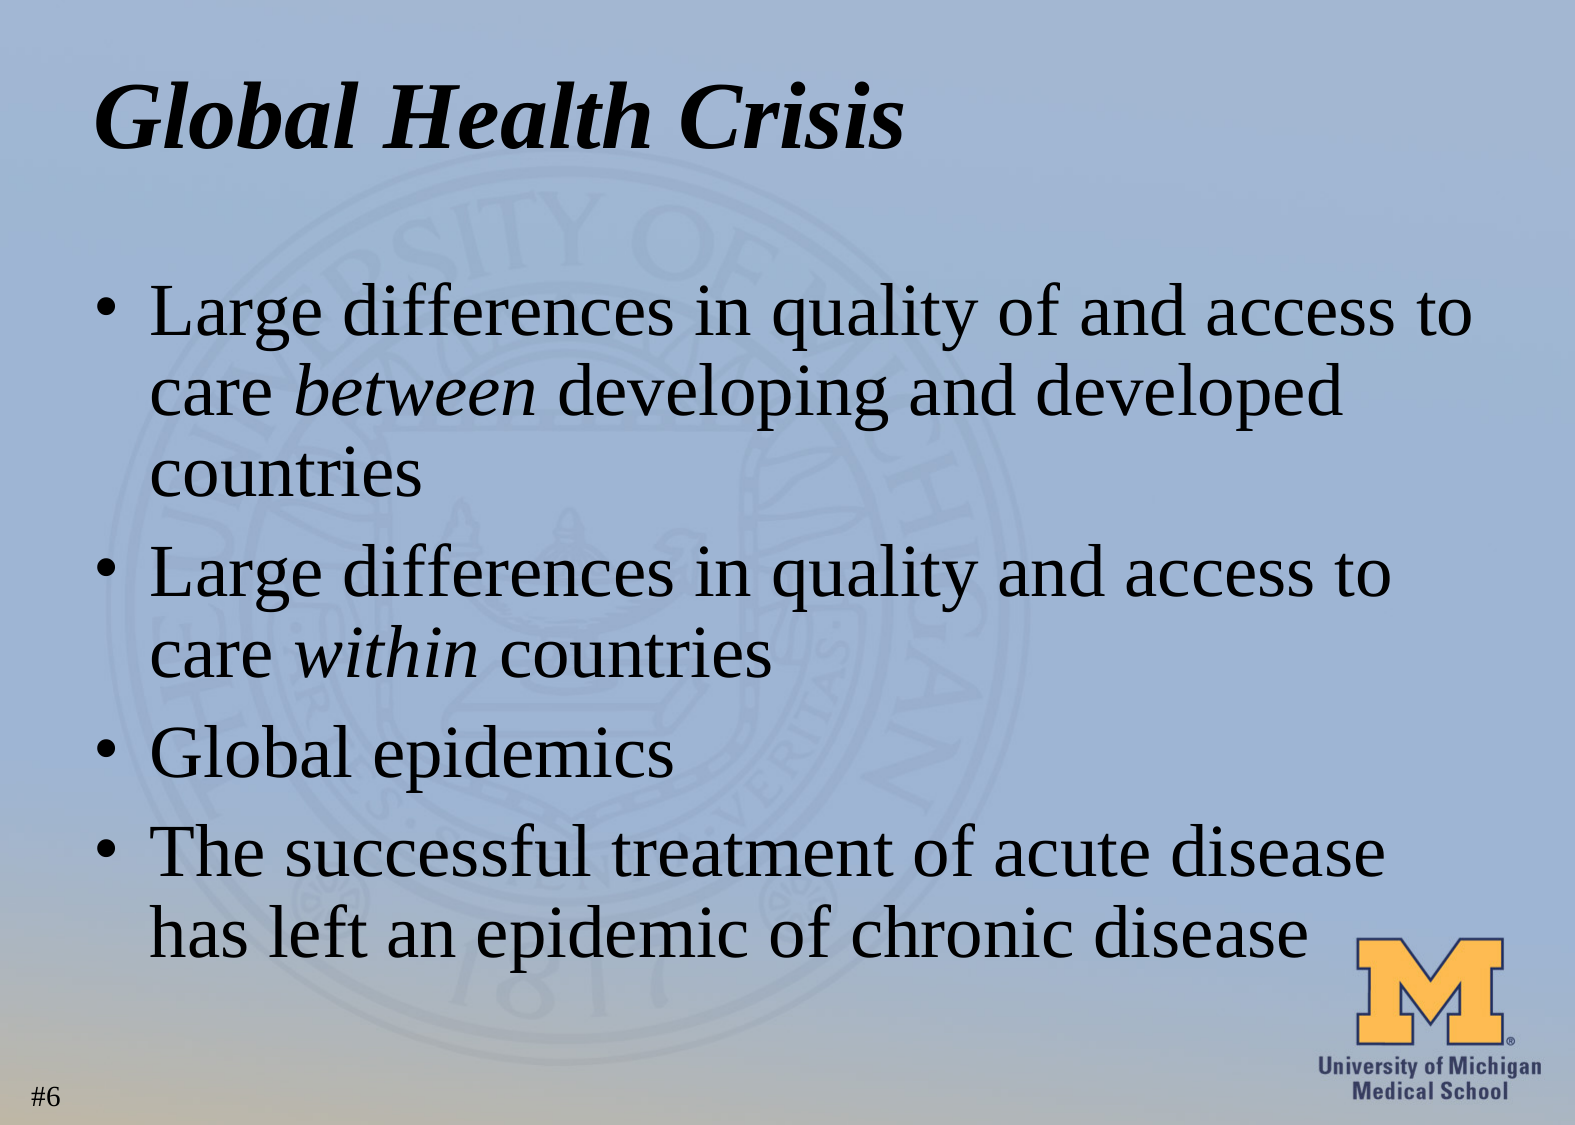

# Global Health Crisis
Large differences in quality of and access to care between developing and developed countries
Large differences in quality and access to care within countries
Global epidemics
The successful treatment of acute disease has left an epidemic of chronic disease